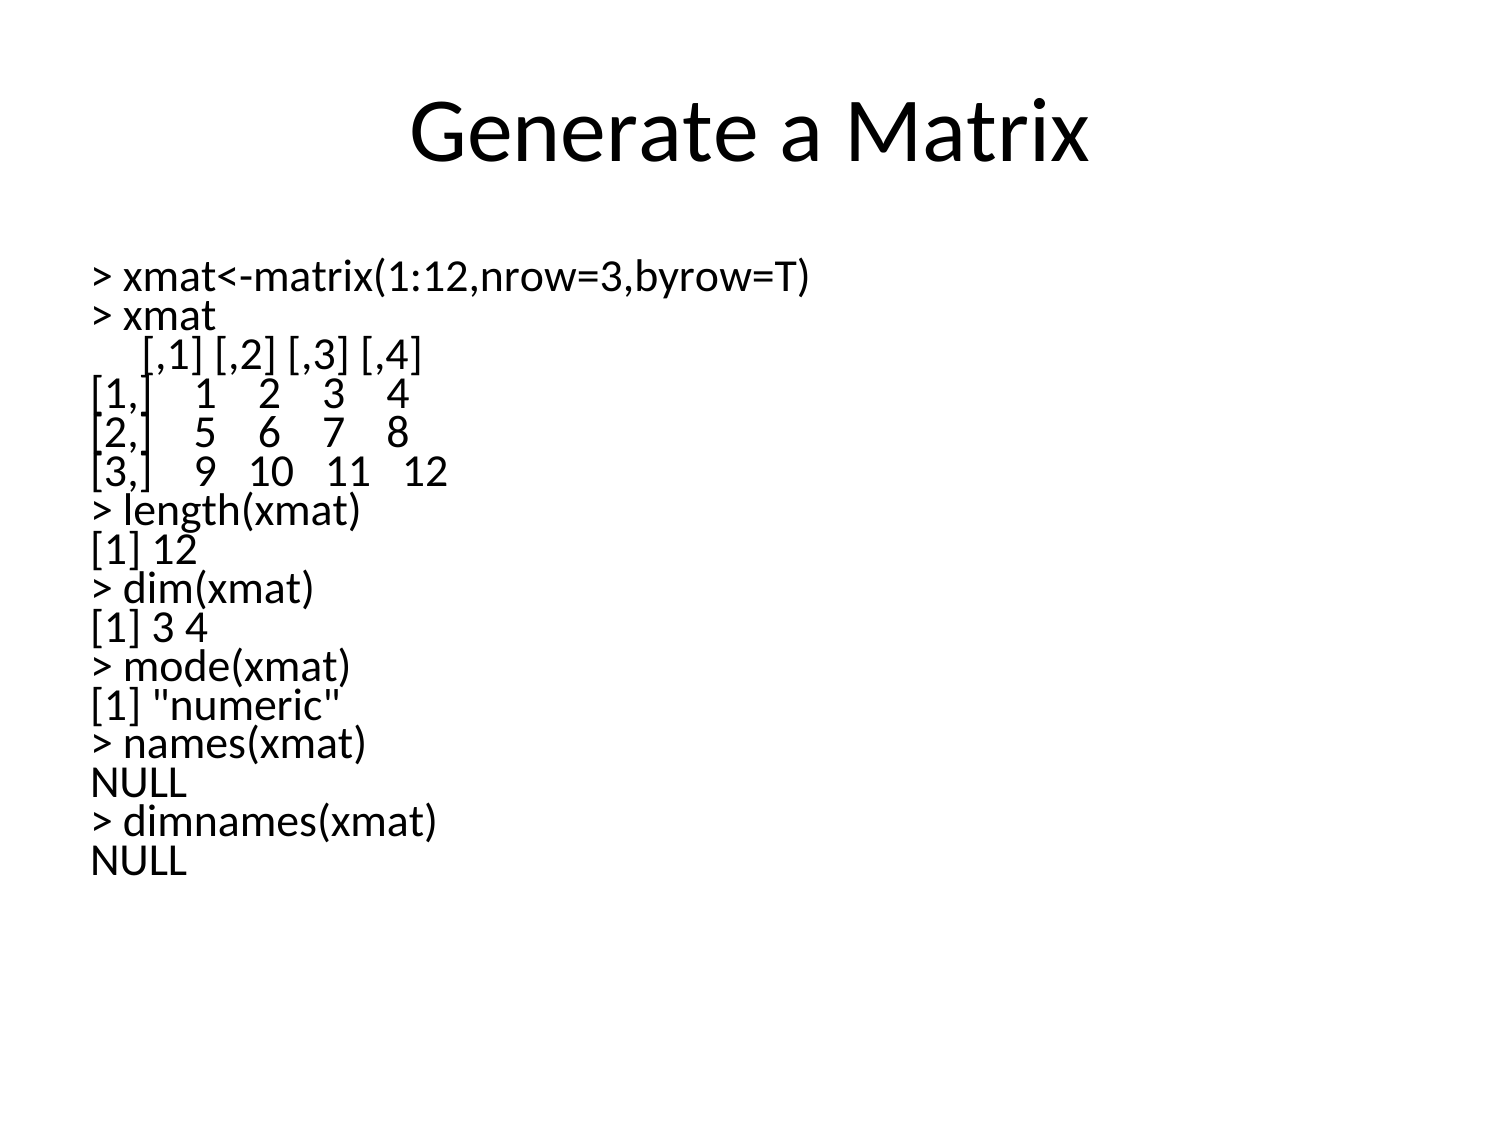

# Generate a Matrix
> xmat<-matrix(1:12,nrow=3,byrow=T)
> xmat
 [,1] [,2] [,3] [,4]
[1,] 1 2 3 4
[2,] 5 6 7 8
[3,] 9 10 11 12
> length(xmat)
[1] 12
> dim(xmat)
[1] 3 4
> mode(xmat)
[1] "numeric"
> names(xmat)
NULL
> dimnames(xmat)
NULL